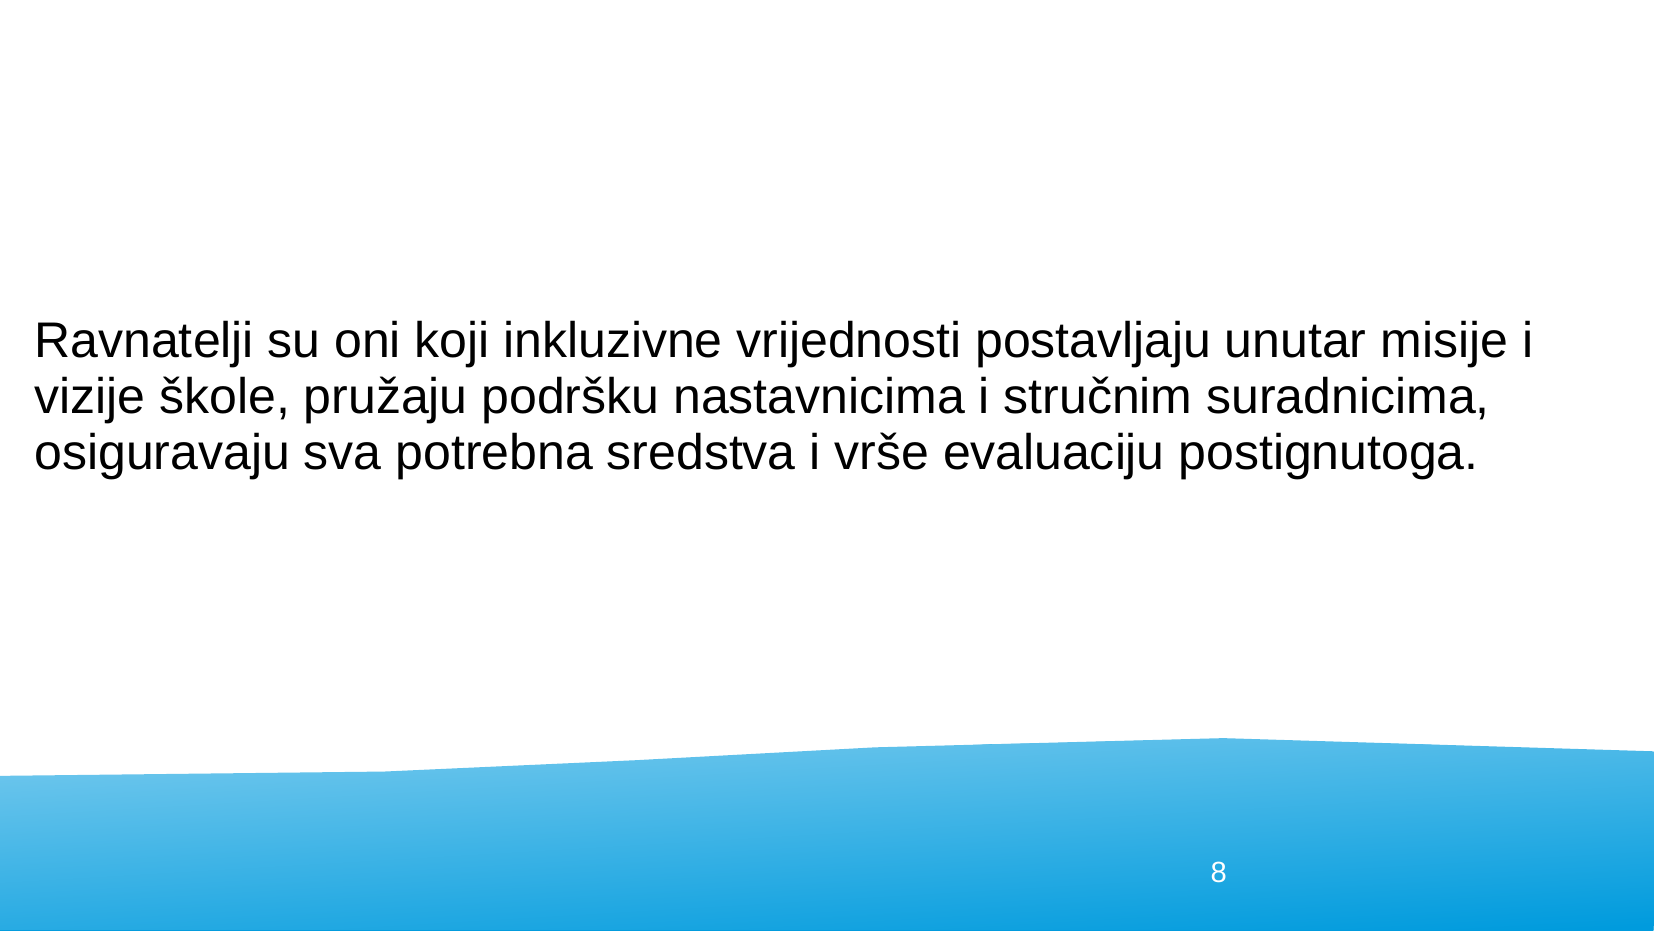

# Ravnatelji su oni koji inkluzivne vrijednosti postavljaju unutar misije i vizije škole, pružaju podršku nastavnicima i stručnim suradnicima, osiguravaju sva potrebna sredstva i vrše evaluaciju postignutoga.